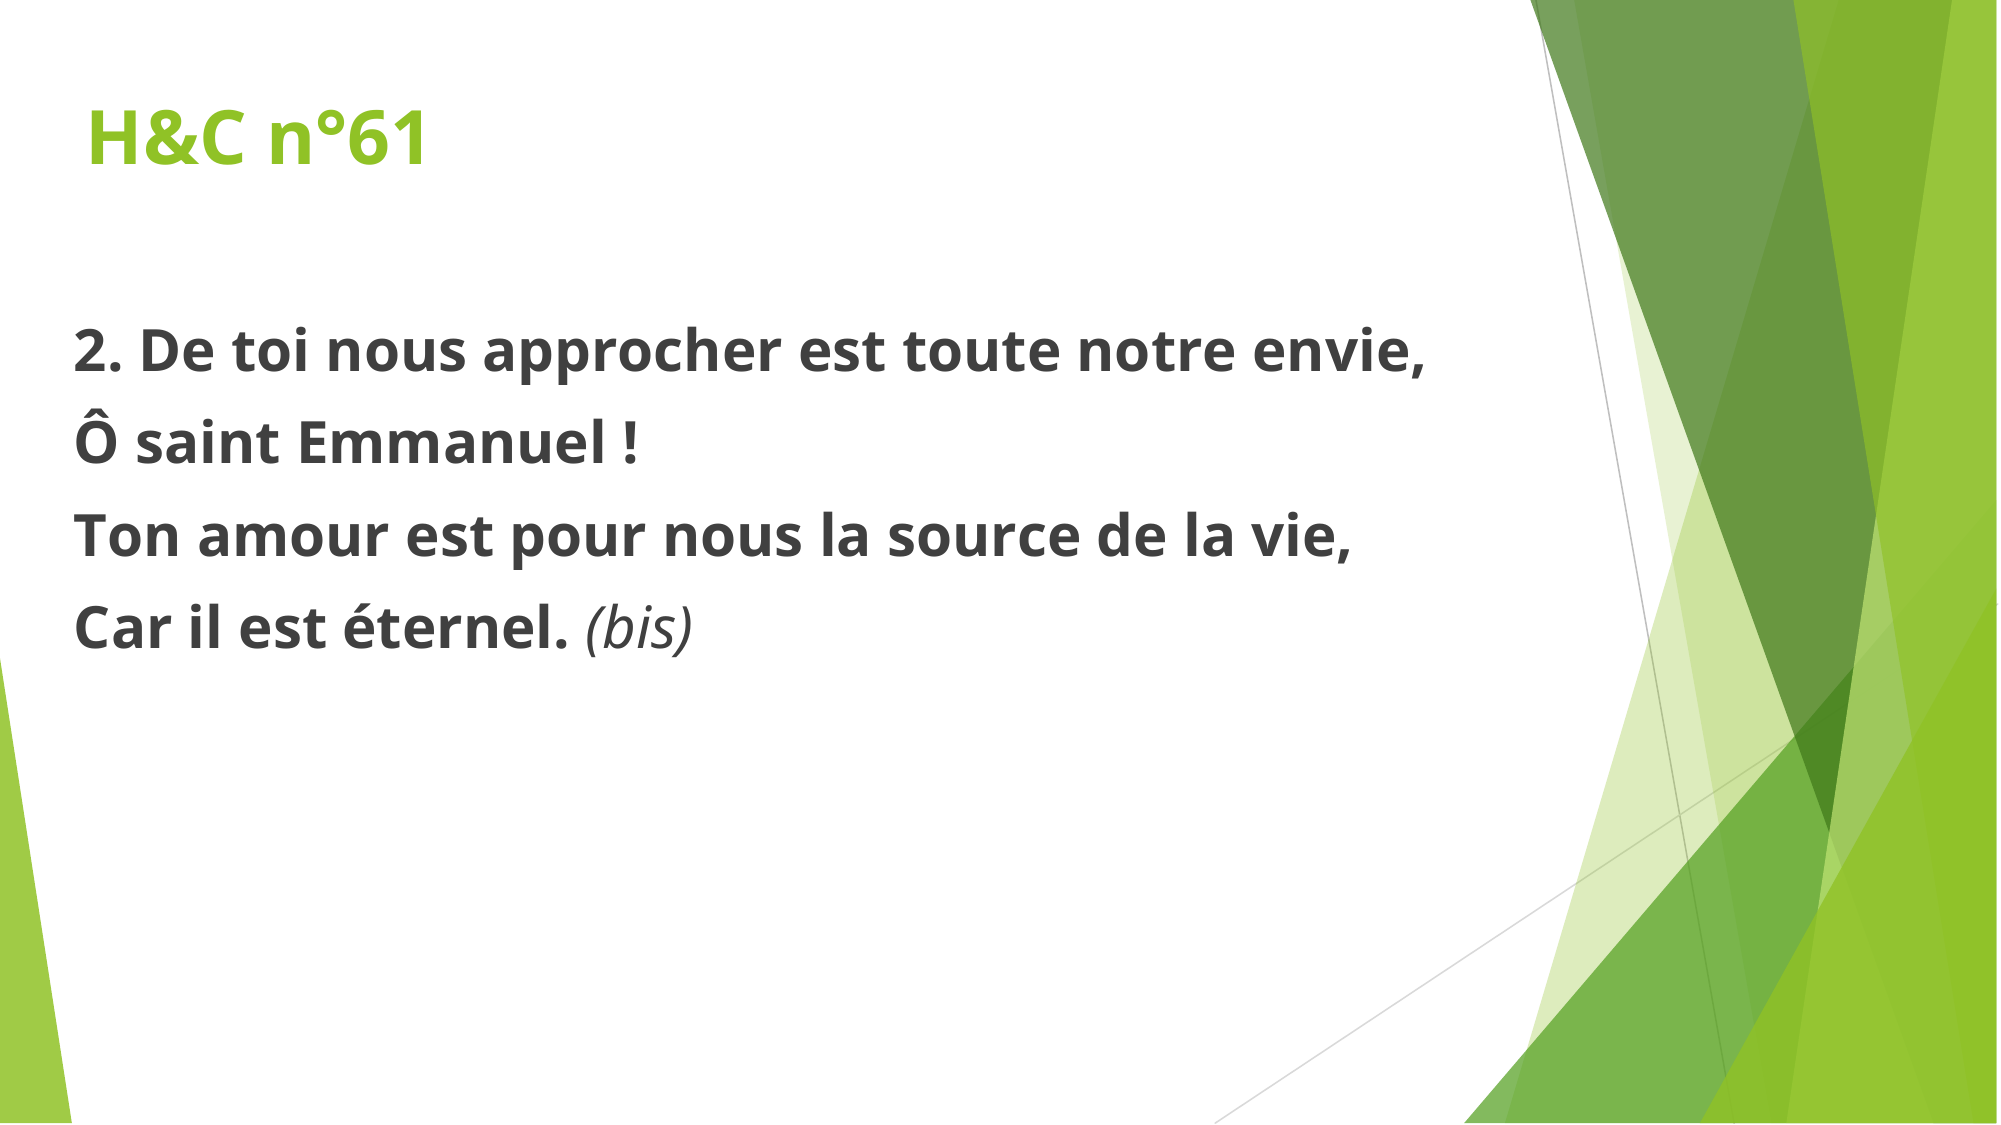

H&C n°61
2. De toi nous approcher est toute notre envie,
Ô saint Emmanuel !
Ton amour est pour nous la source de la vie,
Car il est éternel. (bis)